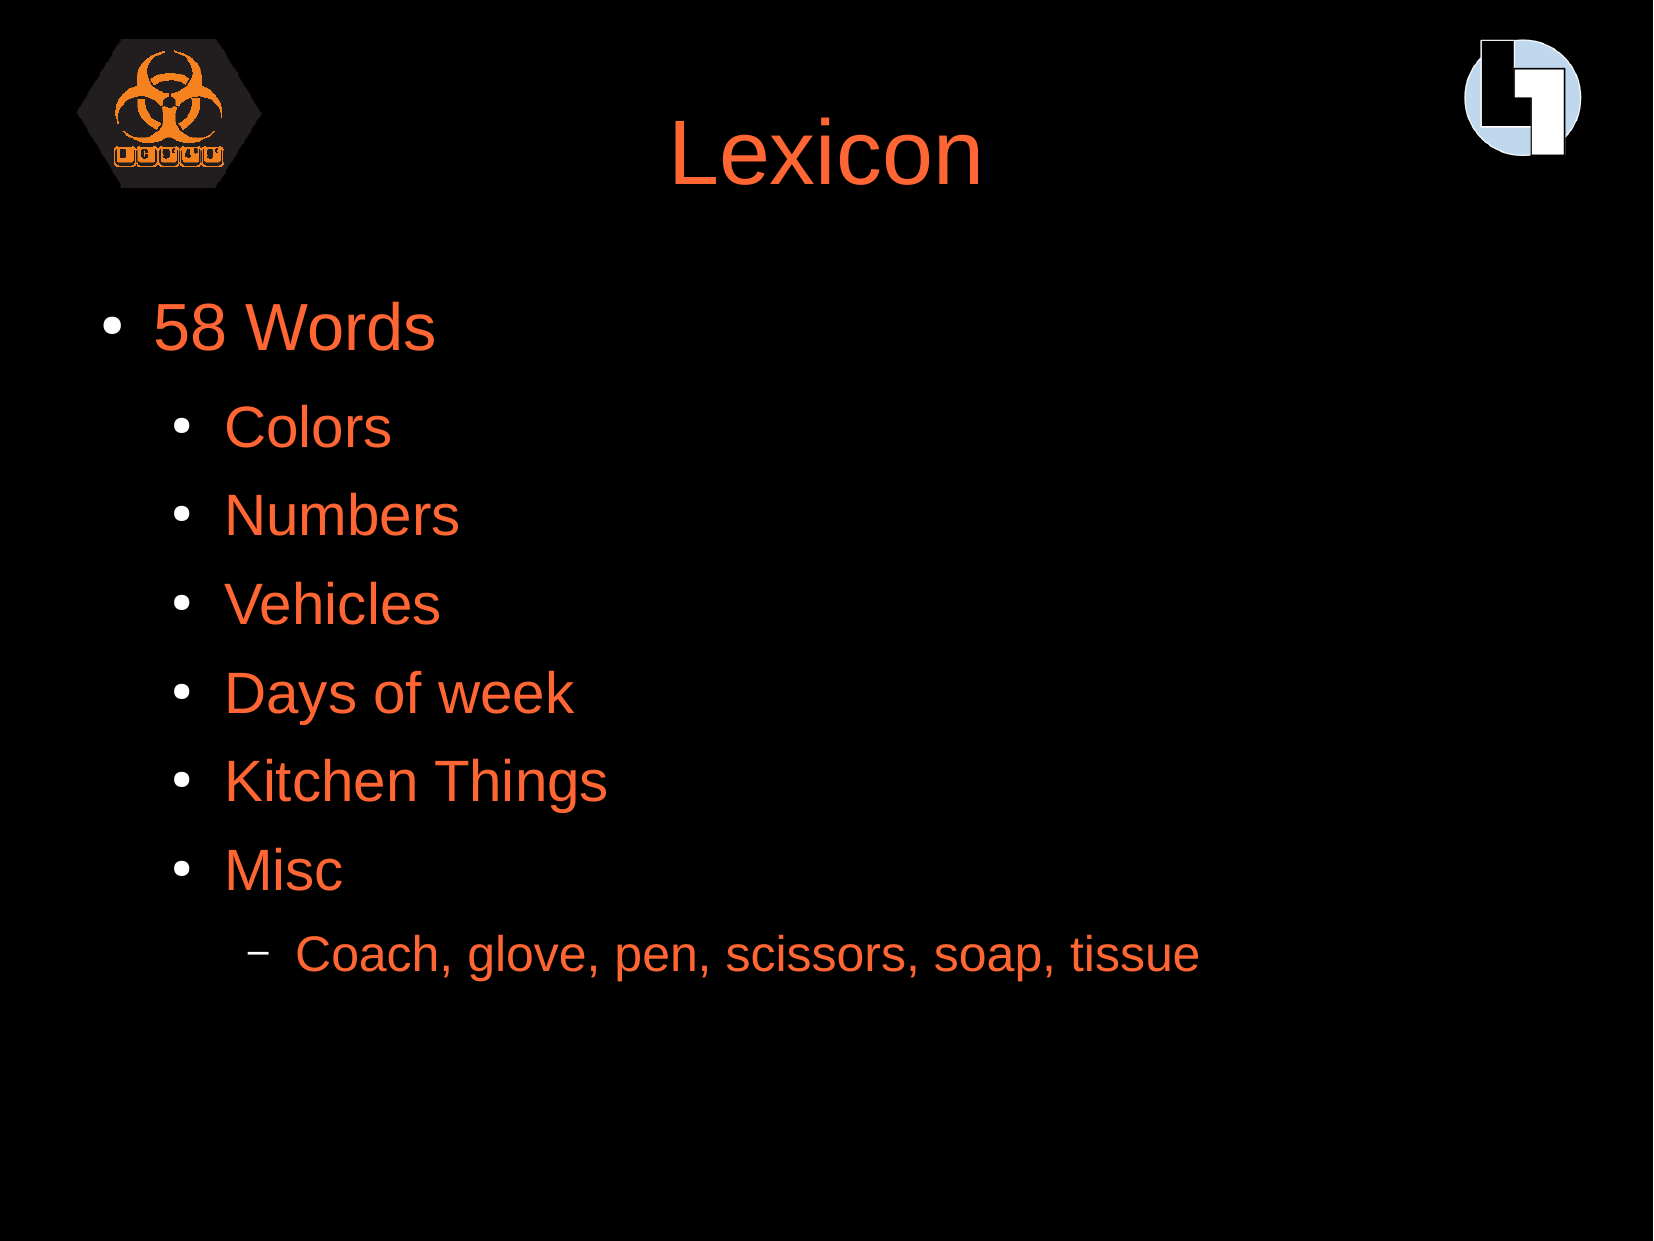

# Lexicon
58 Words
Colors
Numbers
Vehicles
Days of week
Kitchen Things
Misc
Coach, glove, pen, scissors, soap, tissue